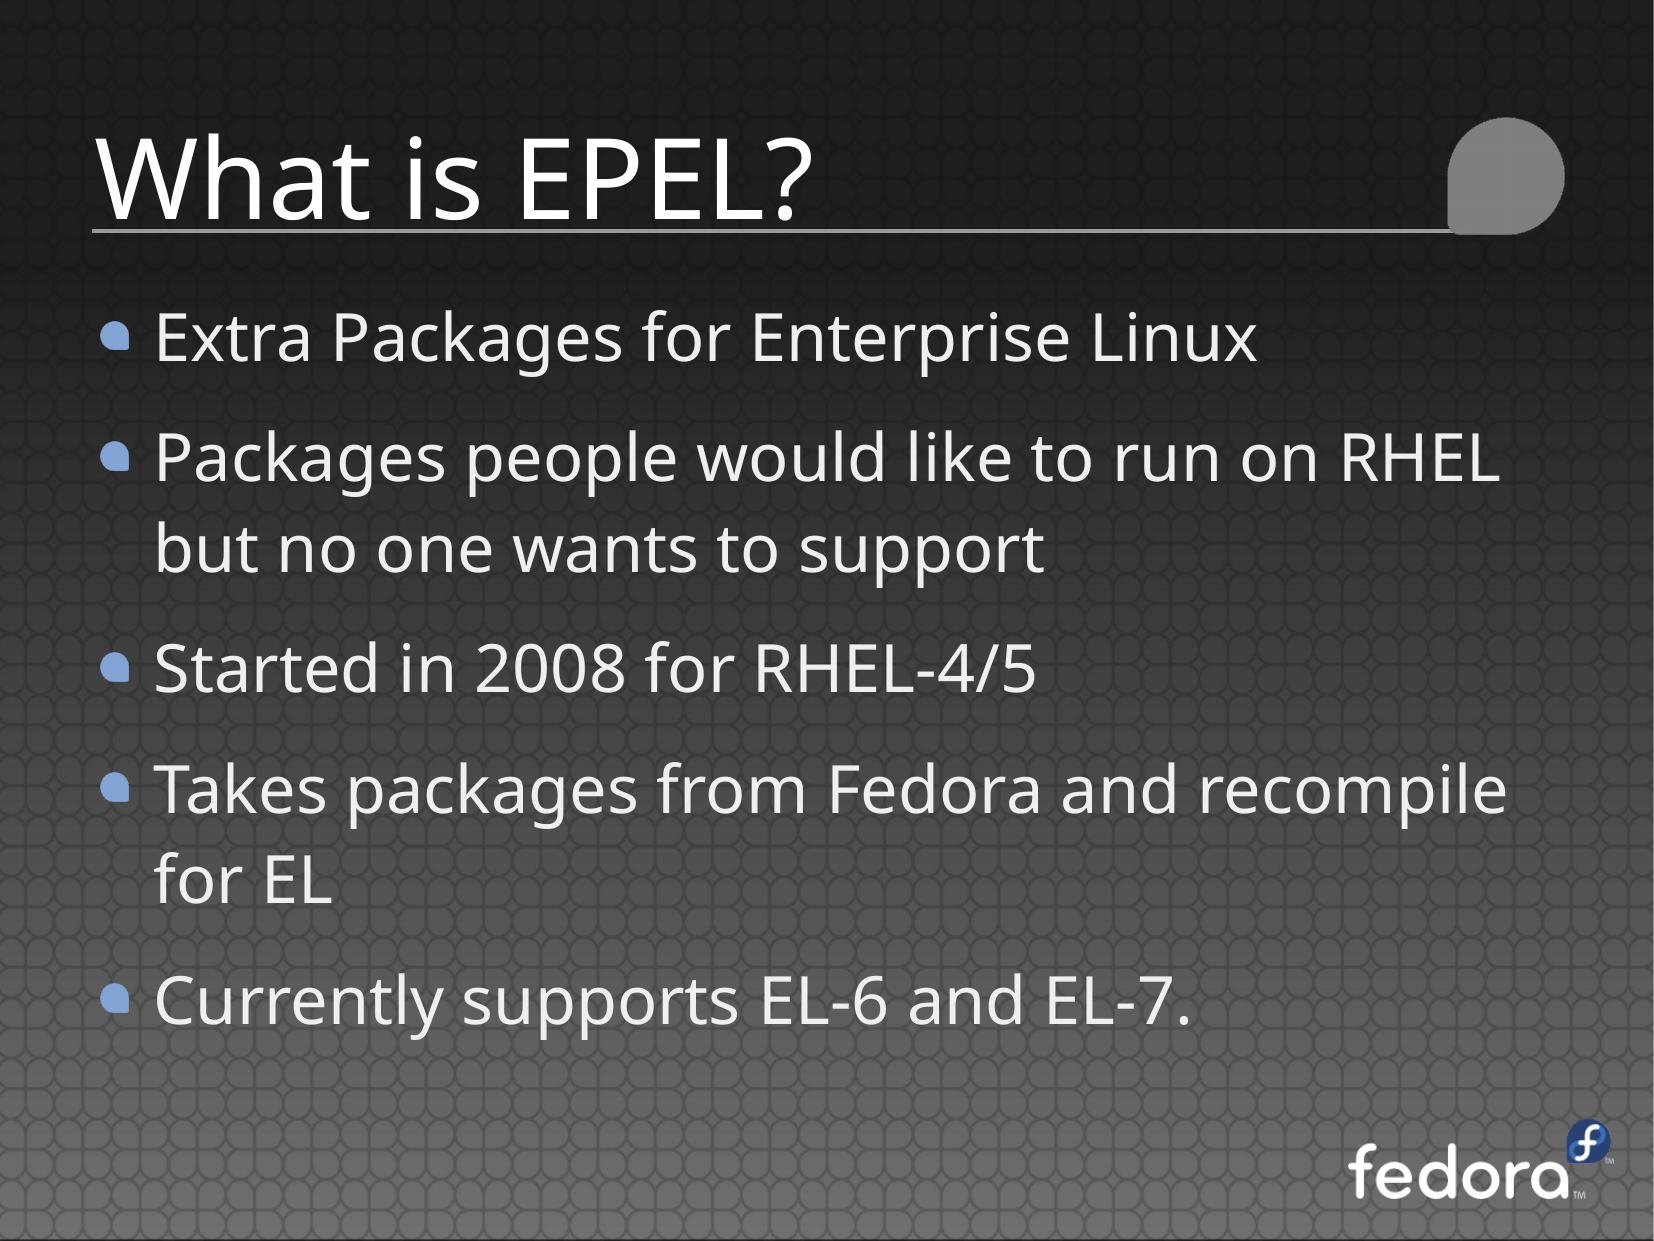

What is EPEL?
# Extra Packages for Enterprise Linux
Packages people would like to run on RHEL but no one wants to support
Started in 2008 for RHEL-4/5
Takes packages from Fedora and recompile for EL
Currently supports EL-6 and EL-7.